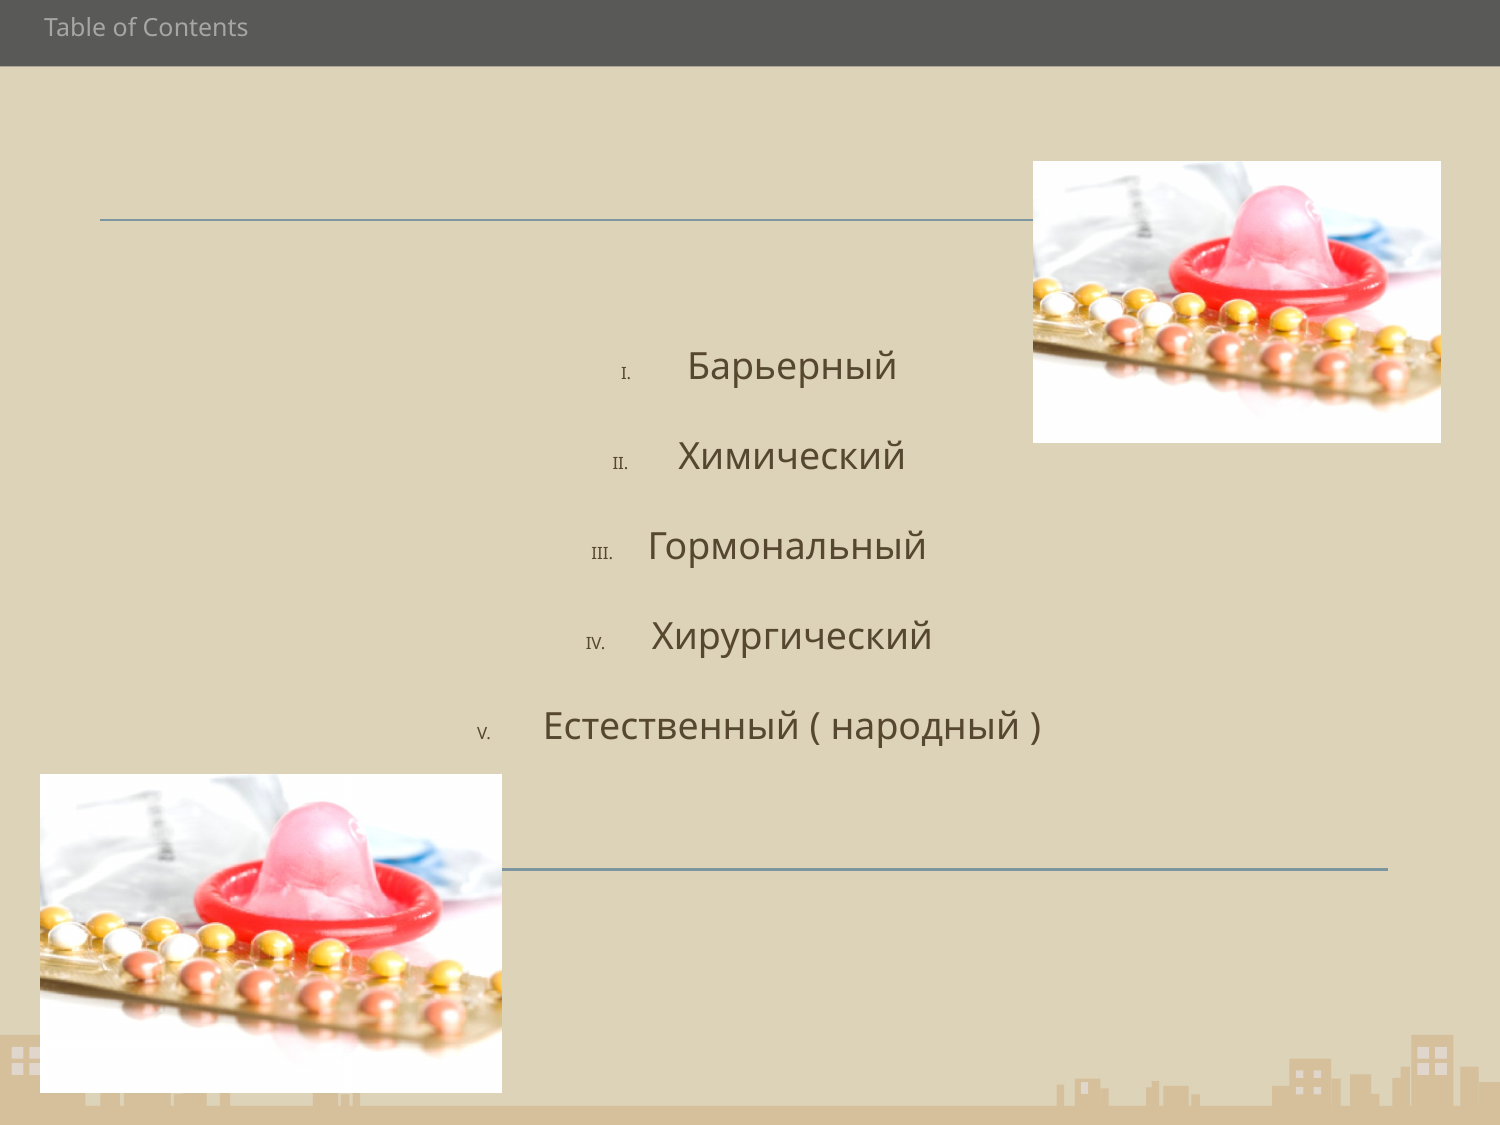

# Table of Contents
 Барьерный
 Химический
Гормональный
 Хирургический
 Естественный ( народный )